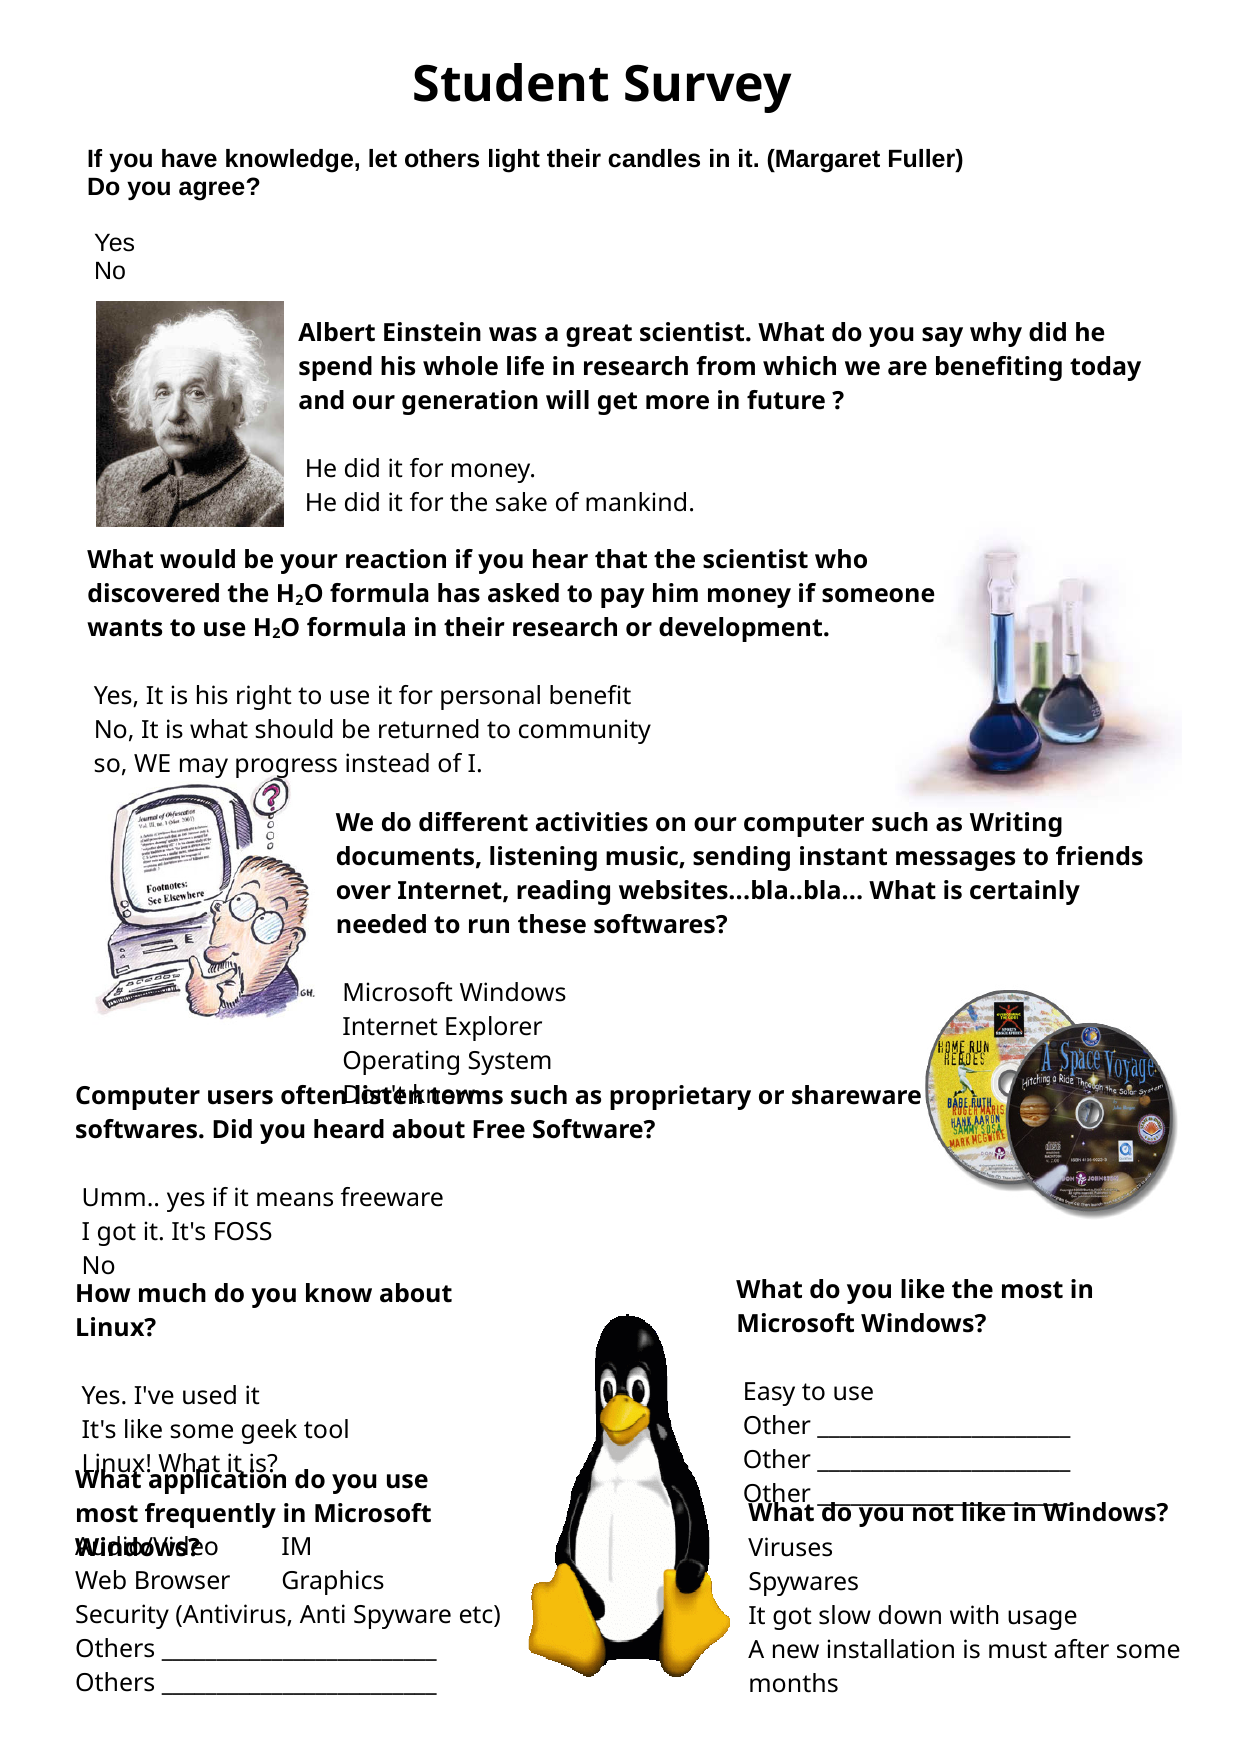

Student Survey
If you have knowledge, let others light their candles in it. (Margaret Fuller)
Do you agree?
 Yes
 No
Albert Einstein was a great scientist. What do you say why did he spend his whole life in research from which we are benefiting today and our generation will get more in future ?
 He did it for money.
 He did it for the sake of mankind.
What would be your reaction if you hear that the scientist who discovered the H2O formula has asked to pay him money if someone wants to use H2O formula in their research or development.
 Yes, It is his right to use it for personal benefit
 No, It is what should be returned to community
 so, WE may progress instead of I.
We do different activities on our computer such as Writing documents, listening music, sending instant messages to friends over Internet, reading websites...bla..bla... What is certainly needed to run these softwares?
 Microsoft Windows
 Internet Explorer
 Operating System
 Don't know
Computer users often listen terms such as proprietary or shareware softwares. Did you heard about Free Software?
 Umm.. yes if it means freeware
 I got it. It's FOSS
 No
What do you like the most in Microsoft Windows?
 Easy to use
 Other _______________________
 Other _______________________
 Other _______________________
How much do you know about Linux?
 Yes. I've used it
 It's like some geek tool
 Linux! What it is?
What application do you use most frequently in Microsoft Windows?
What do you not like in Windows?
Audio/Video
Web Browser
Security (Antivirus, Anti Spyware etc)
Others _________________________
Others _________________________
 IM
 Graphics
Viruses
Spywares
It got slow down with usage
A new installation is must after some months